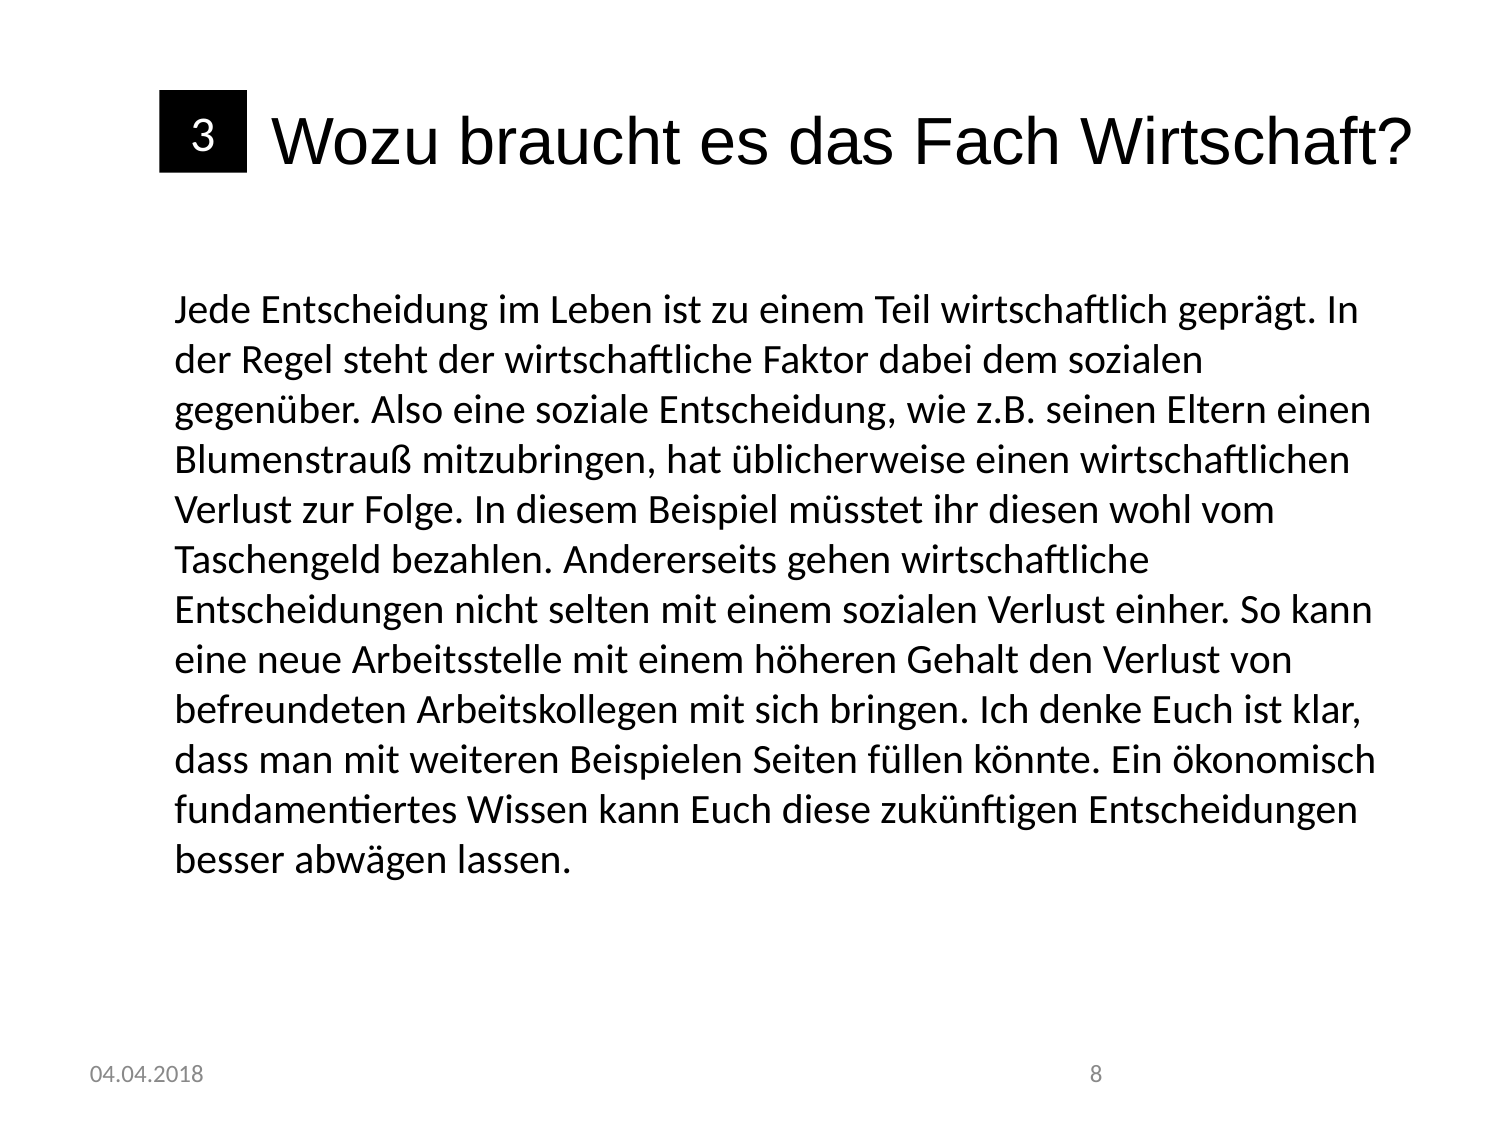

Wozu braucht es das Fach Wirtschaft?
3
Jede Entscheidung im Leben ist zu einem Teil wirtschaftlich geprägt. In der Regel steht der wirtschaftliche Faktor dabei dem sozialen gegenüber. Also eine soziale Entscheidung, wie z.B. seinen Eltern einen Blumenstrauß mitzubringen, hat üblicherweise einen wirtschaftlichen Verlust zur Folge. In diesem Beispiel müsstet ihr diesen wohl vom Taschengeld bezahlen. Andererseits gehen wirtschaftliche Entscheidungen nicht selten mit einem sozialen Verlust einher. So kann eine neue Arbeitsstelle mit einem höheren Gehalt den Verlust von befreundeten Arbeitskollegen mit sich bringen. Ich denke Euch ist klar, dass man mit weiteren Beispielen Seiten füllen könnte. Ein ökonomisch fundamentiertes Wissen kann Euch diese zukünftigen Entscheidungen besser abwägen lassen.
04.04.2018